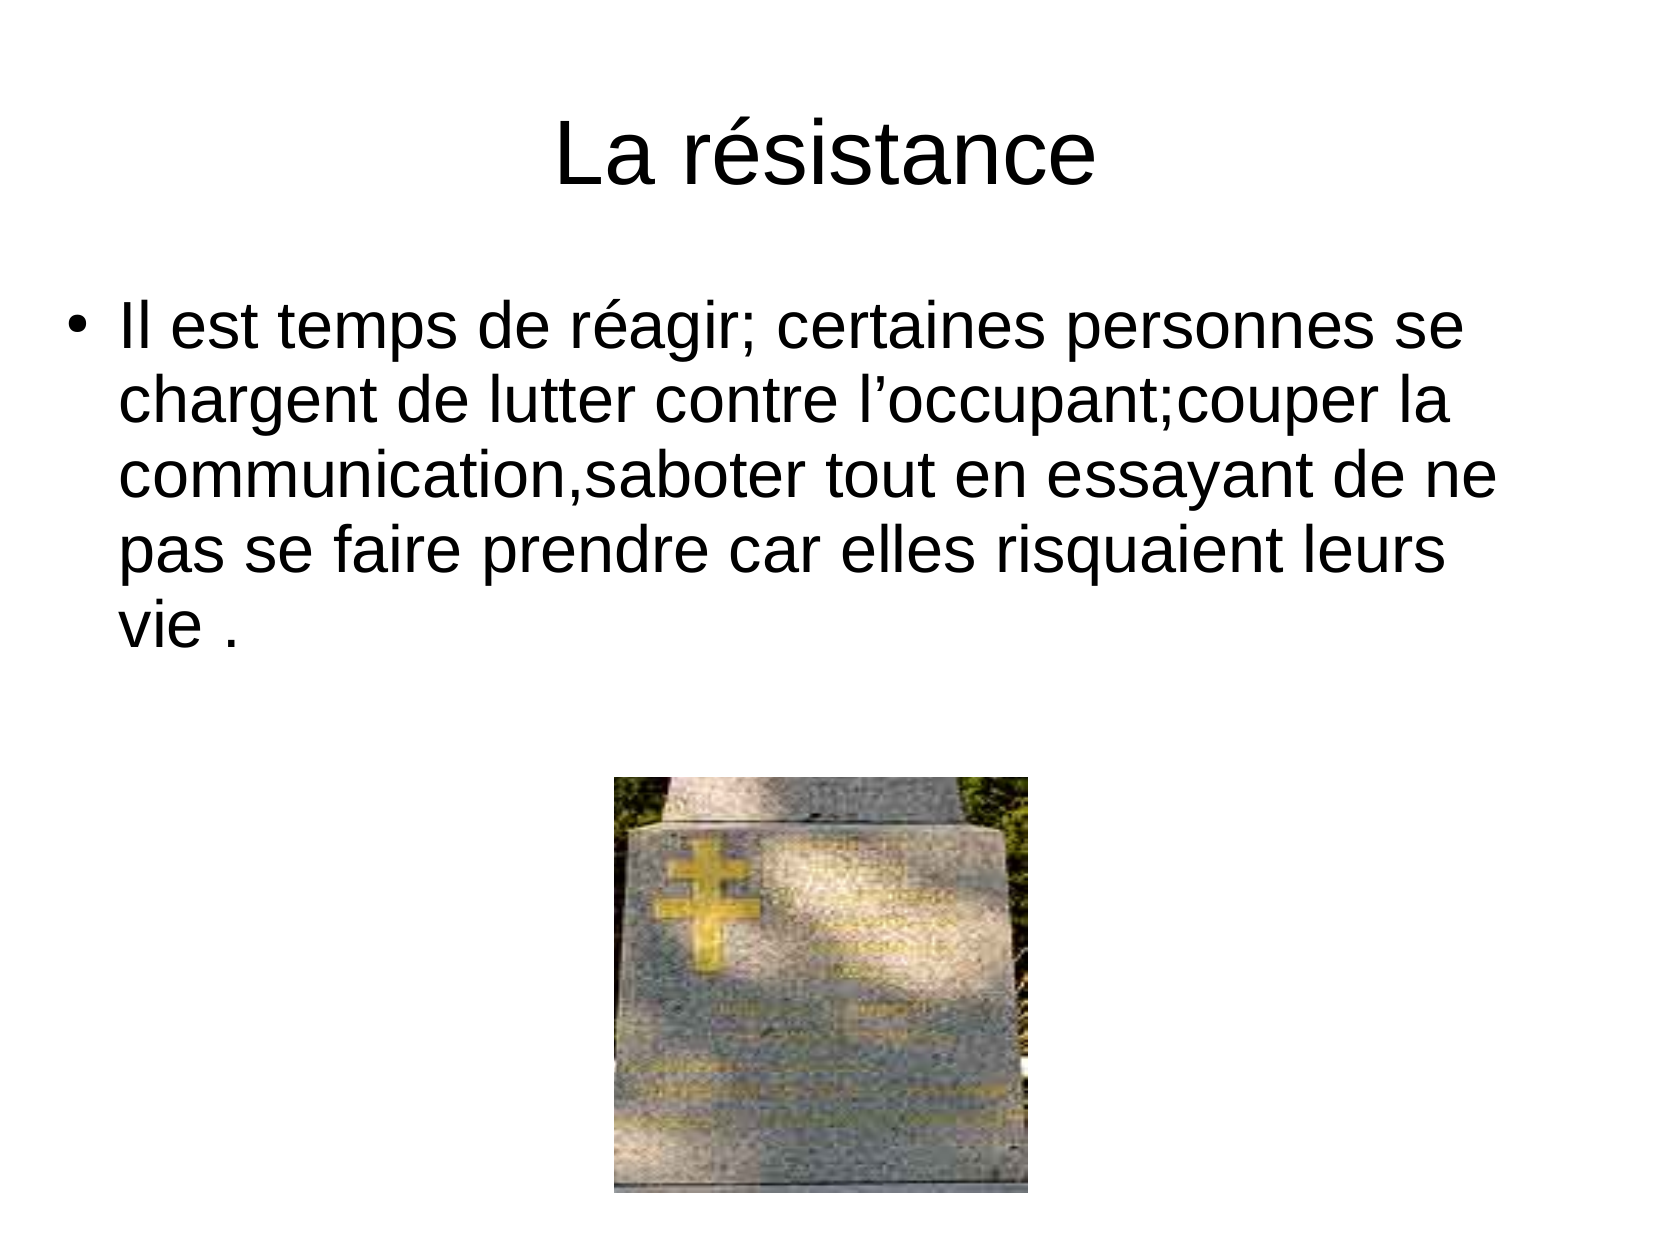

# La résistance
Il est temps de réagir; certaines personnes se chargent de lutter contre l’occupant;couper la communication,saboter tout en essayant de ne pas se faire prendre car elles risquaient leurs vie .